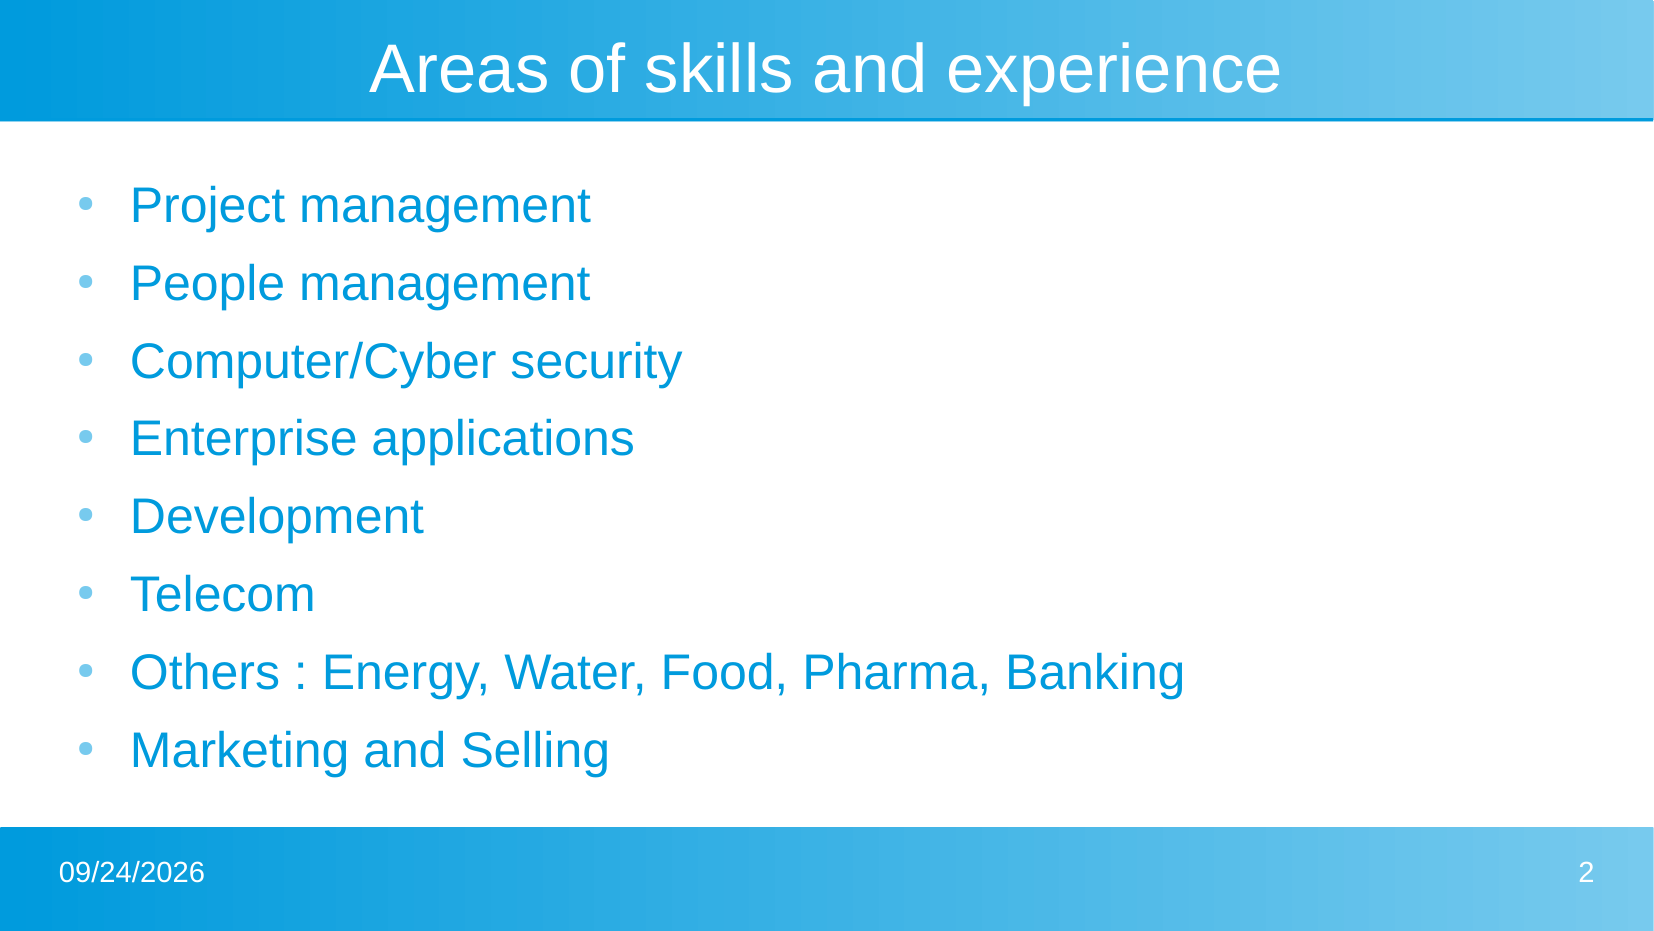

# Areas of skills and experience
Project management
People management
Computer/Cyber security
Enterprise applications
Development
Telecom
Others : Energy, Water, Food, Pharma, Banking
Marketing and Selling
2